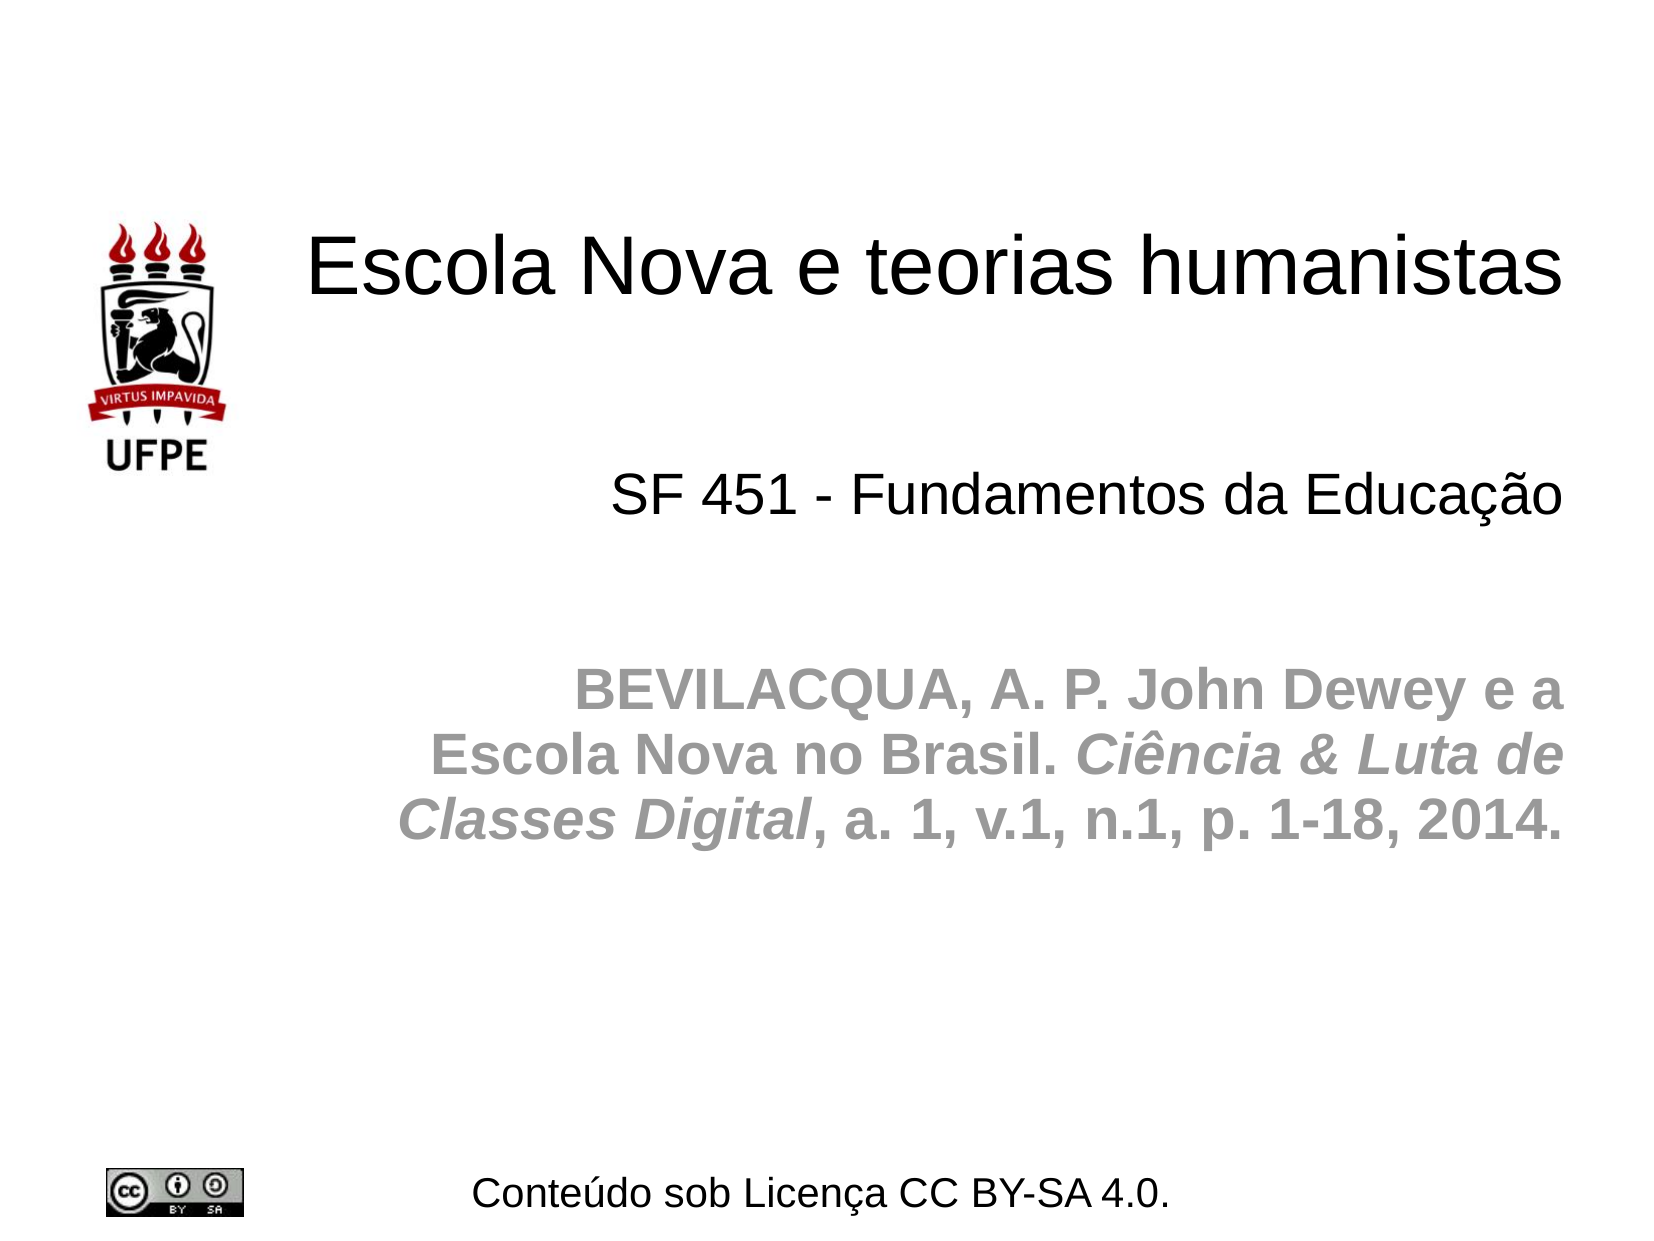

# Escola Nova e teorias humanistas
SF 451 - Fundamentos da Educação
BEVILACQUA, A. P. John Dewey e a Escola Nova no Brasil. Ciência & Luta de Classes Digital, a. 1, v.1, n.1, p. 1-18, 2014.
Conteúdo sob Licença CC BY-SA 4.0.